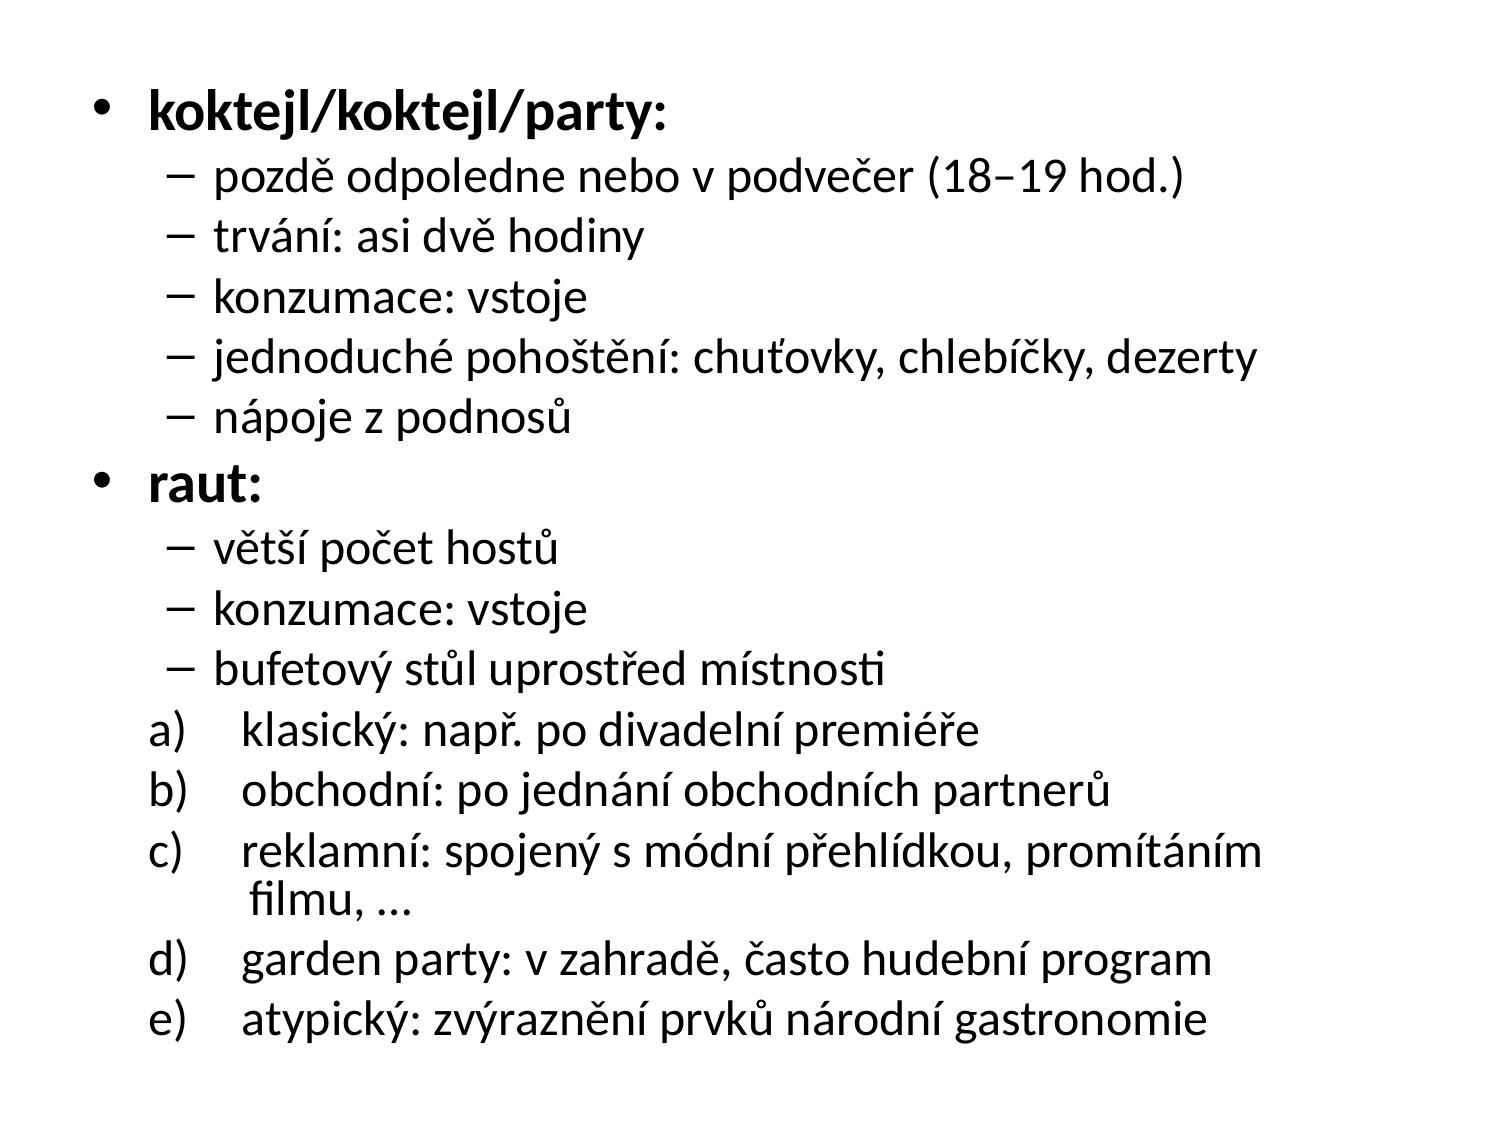

# koktejl/koktejl/party:
pozdě odpoledne nebo v podvečer (18–19 hod.)
trvání: asi dvě hodiny
konzumace: vstoje
jednoduché pohoštění: chuťovky, chlebíčky, dezerty
nápoje z podnosů
raut:
větší počet hostů
konzumace: vstoje
bufetový stůl uprostřed místnosti
	a)	klasický: např. po divadelní premiéře
	b)	obchodní: po jednání obchodních partnerů
	c)	reklamní: spojený s módní přehlídkou, promítáním
 filmu, …
	d)	garden party: v zahradě, často hudební program
	e)	atypický: zvýraznění prvků národní gastronomie